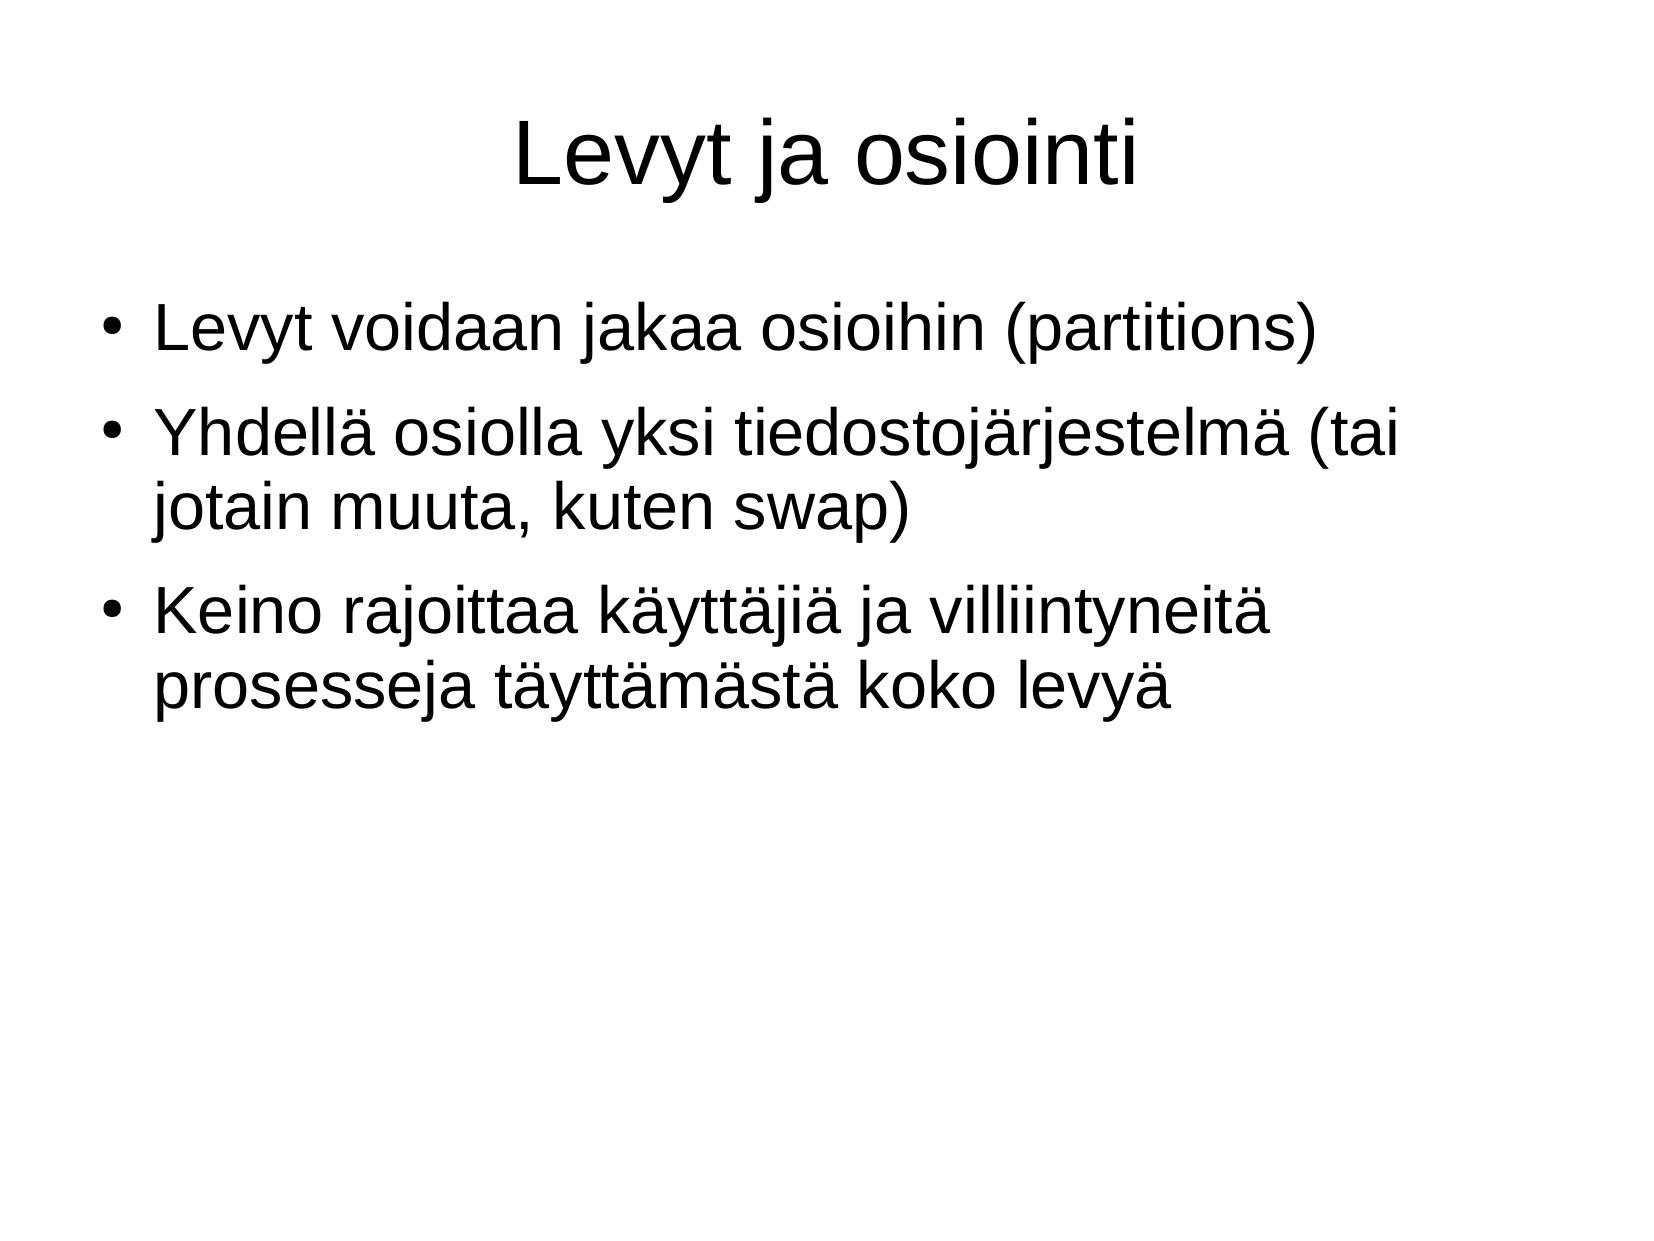

# Levyt ja osiointi
Levyt voidaan jakaa osioihin (partitions)
Yhdellä osiolla yksi tiedostojärjestelmä (tai jotain muuta, kuten swap)
Keino rajoittaa käyttäjiä ja villiintyneitä prosesseja täyttämästä koko levyä